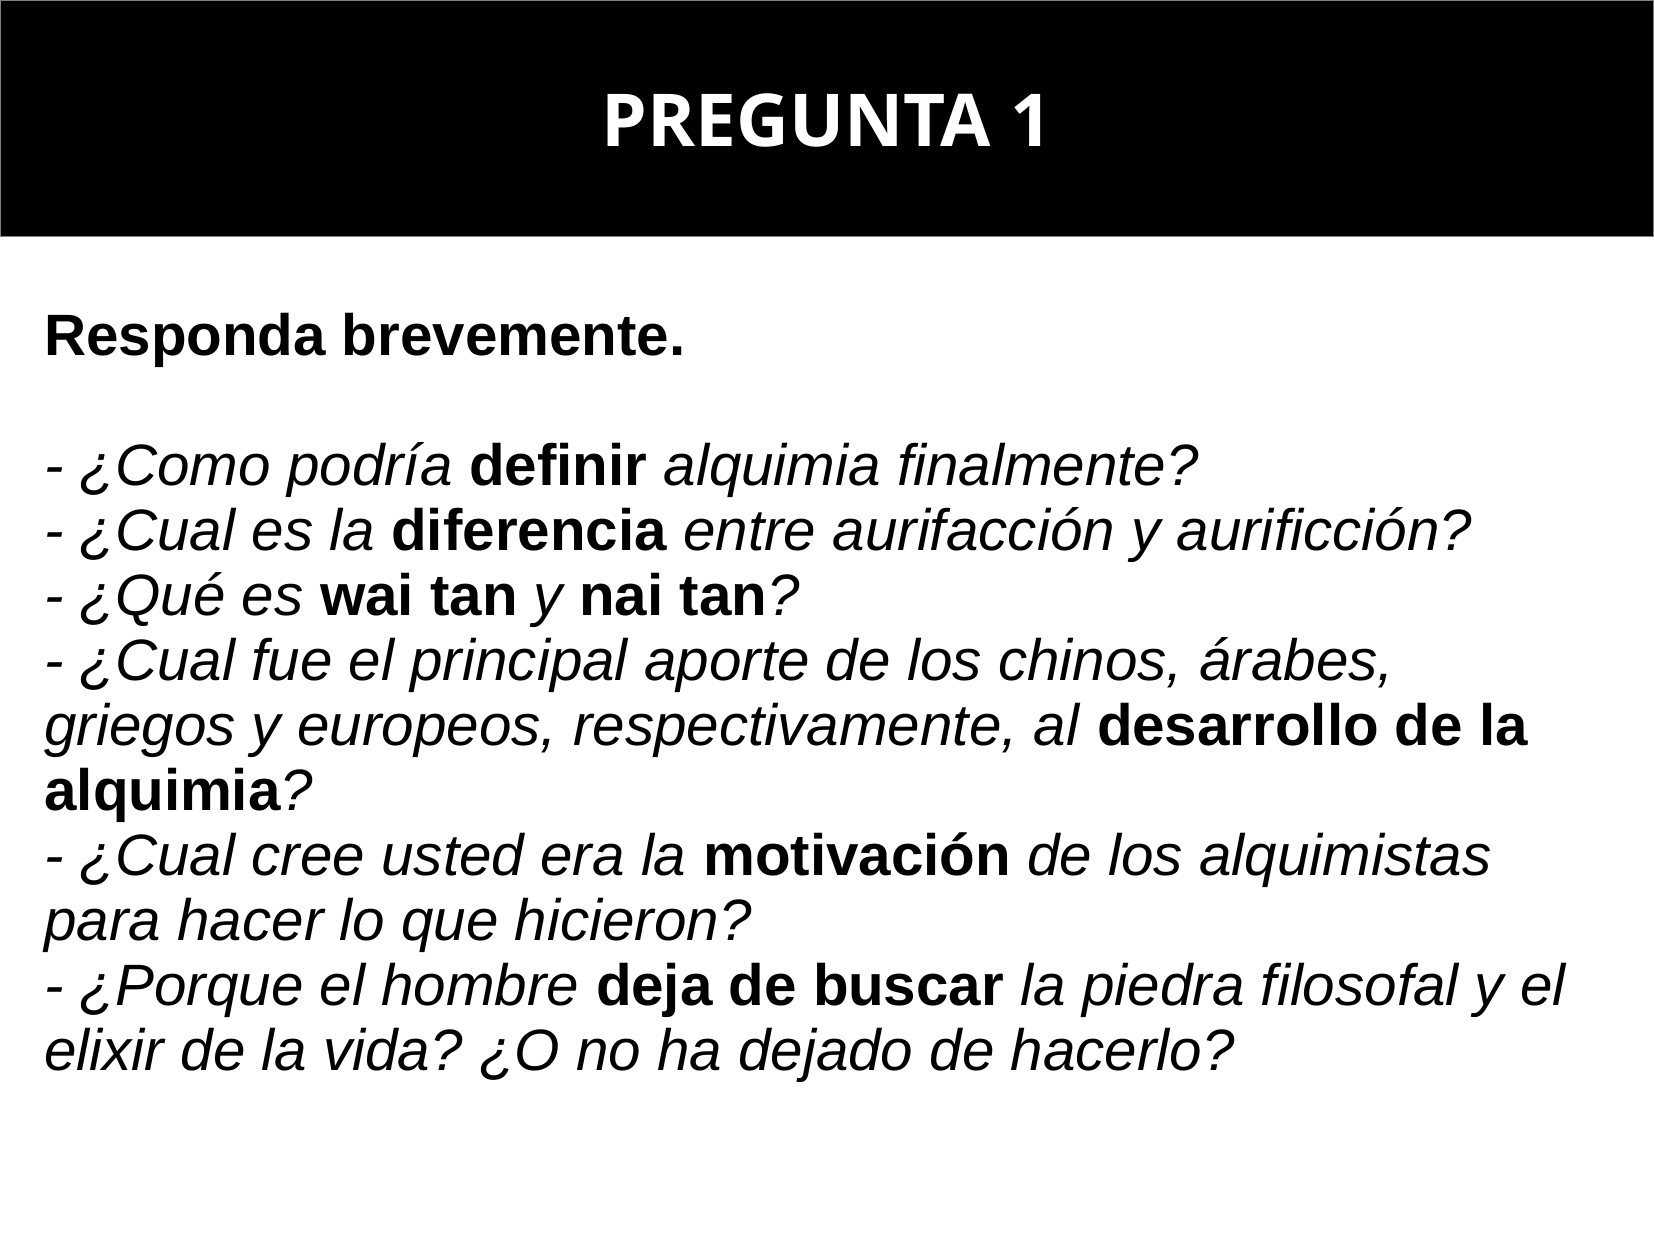

PREGUNTA 1
Responda brevemente.
- ¿Como podría definir alquimia finalmente?
- ¿Cual es la diferencia entre aurifacción y aurificción?
- ¿Qué es wai tan y nai tan?
- ¿Cual fue el principal aporte de los chinos, árabes, griegos y europeos, respectivamente, al desarrollo de la alquimia?
- ¿Cual cree usted era la motivación de los alquimistas para hacer lo que hicieron?
- ¿Porque el hombre deja de buscar la piedra filosofal y el elixir de la vida? ¿O no ha dejado de hacerlo?